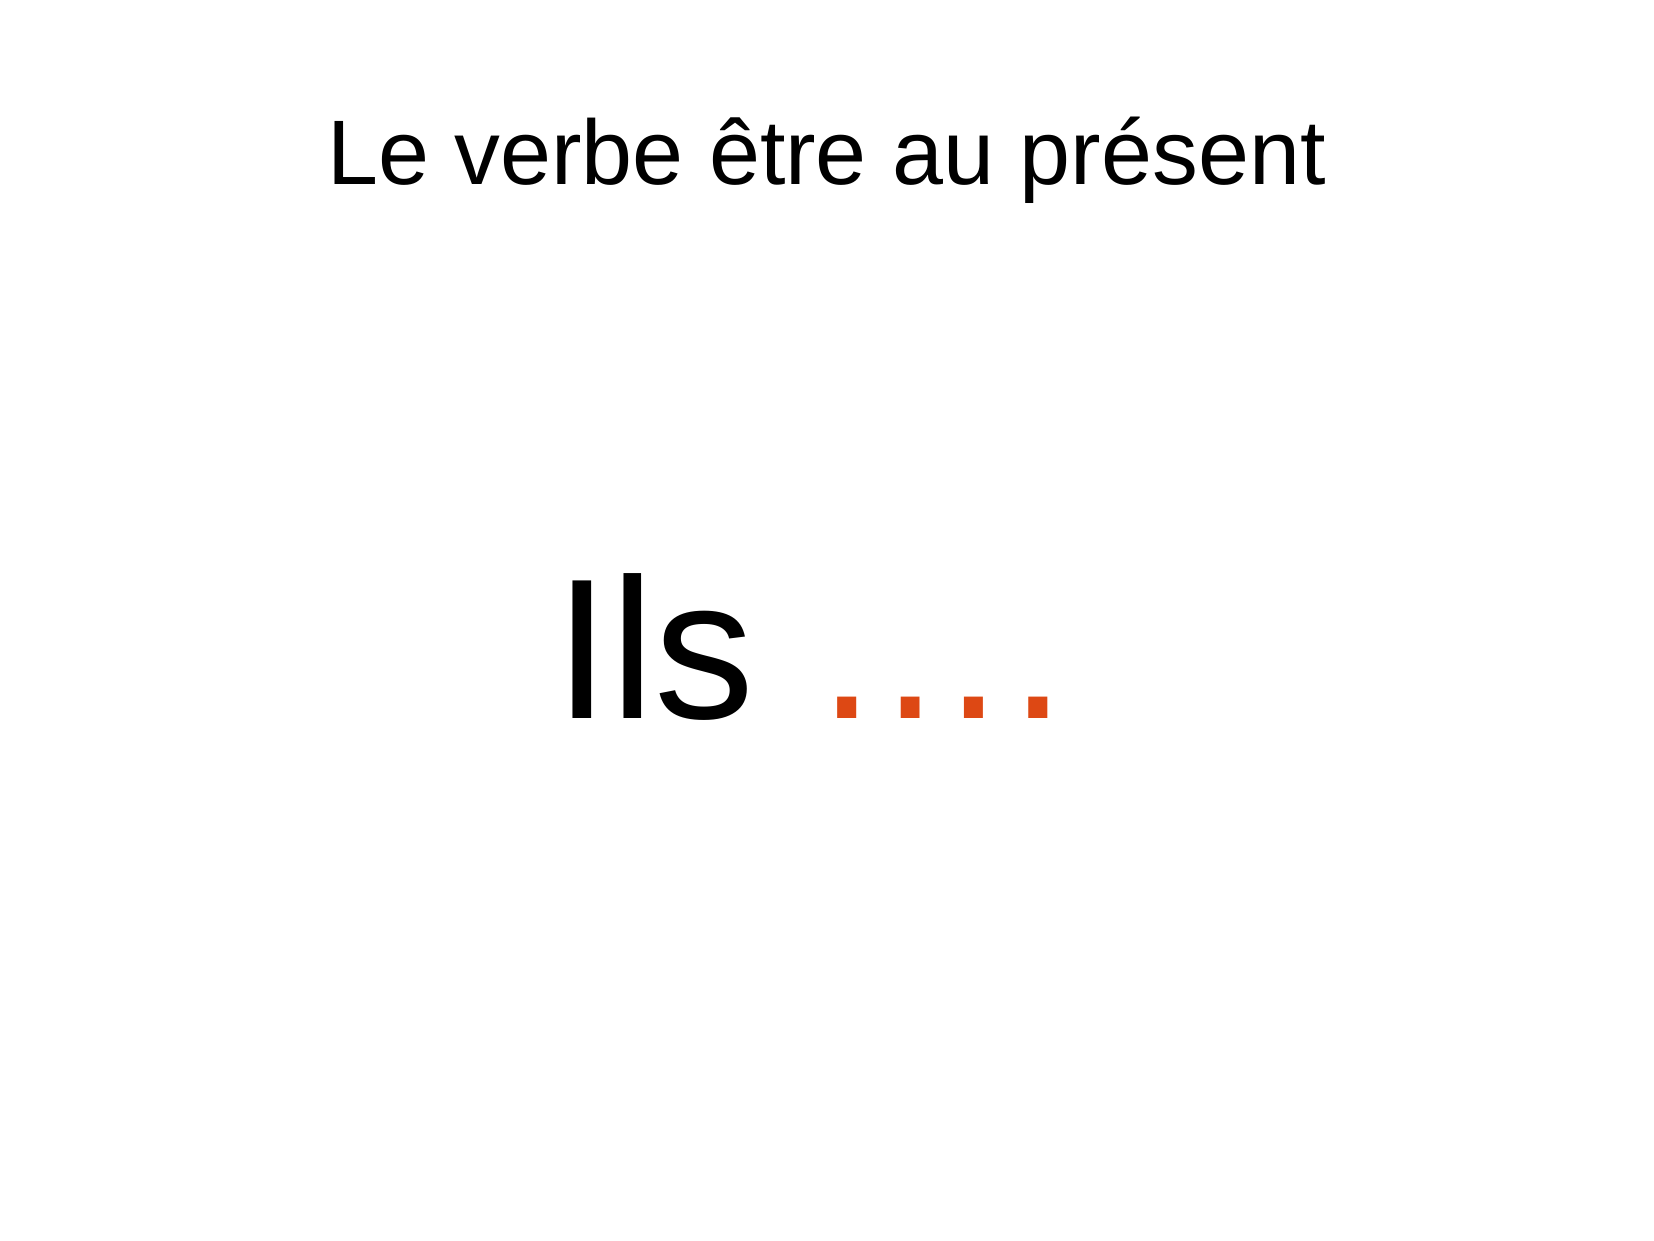

# Le verbe être au présent
Ils ….